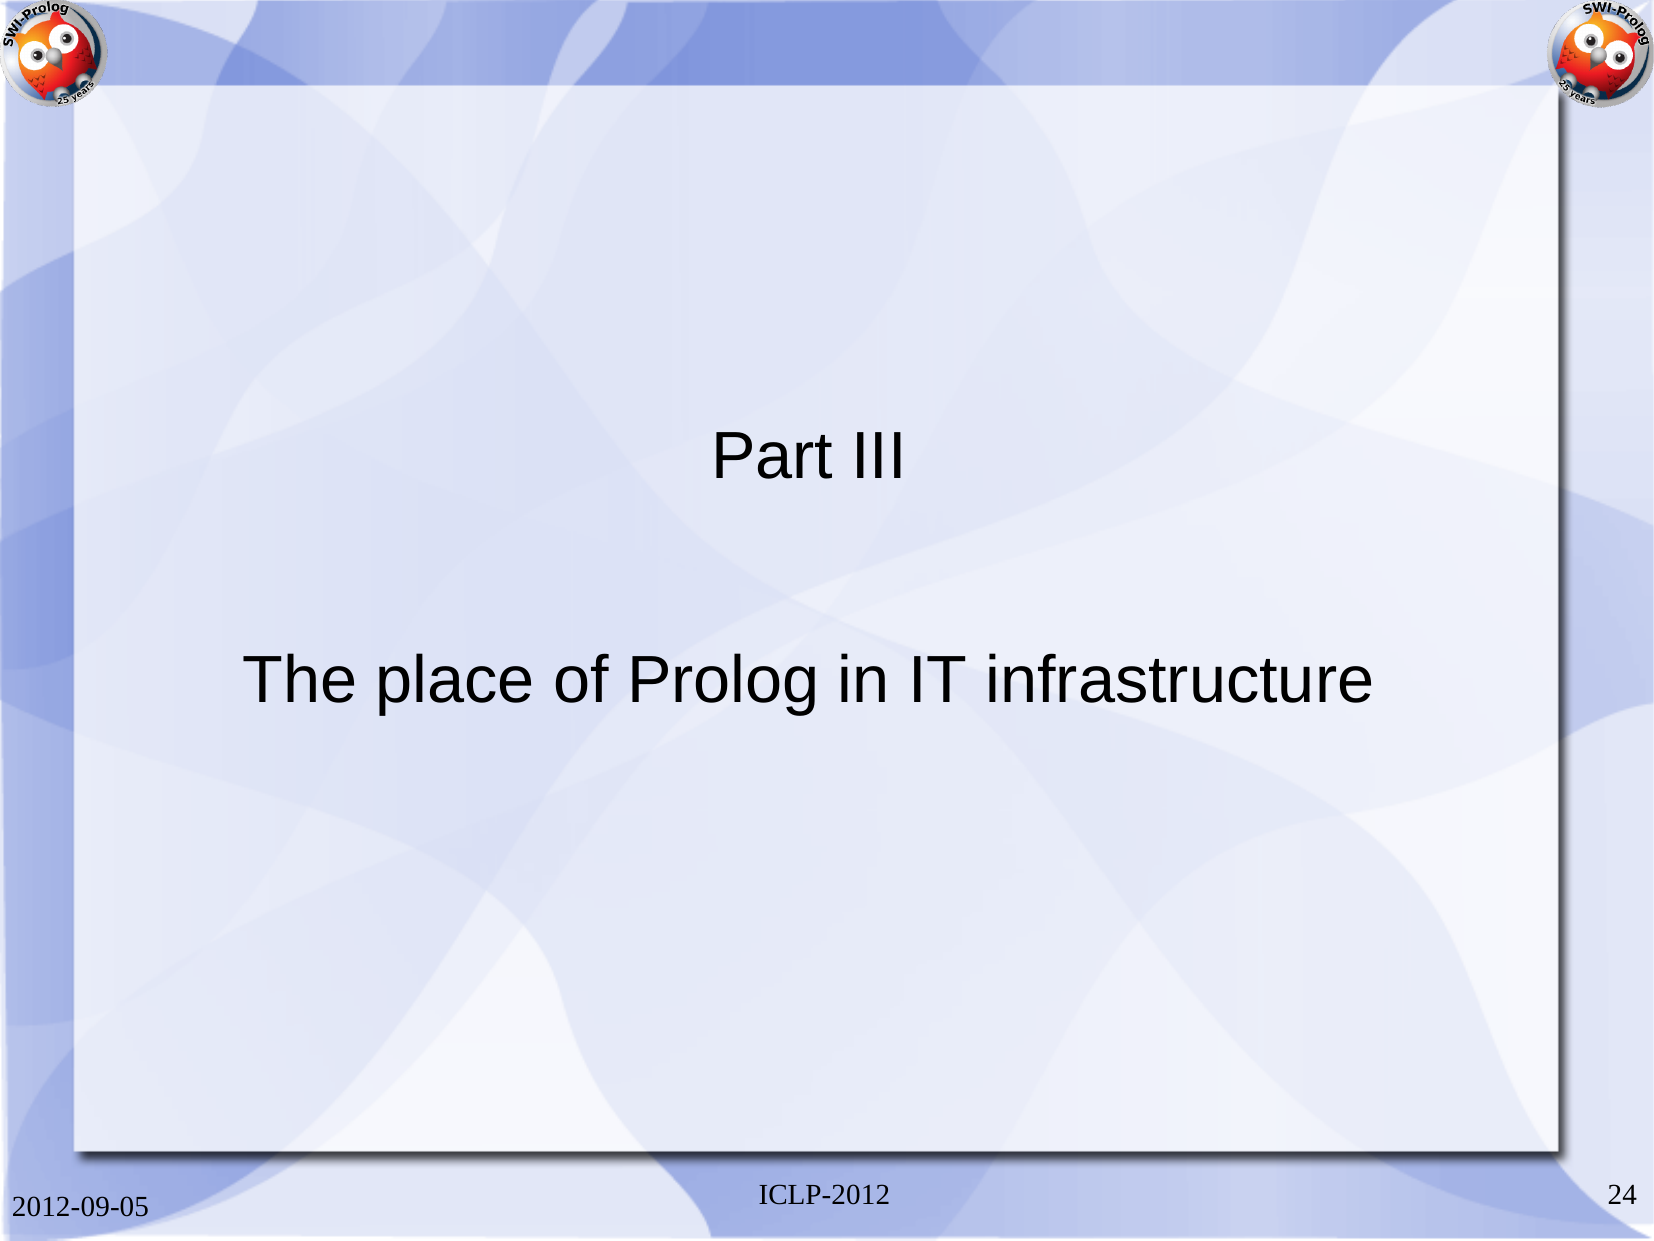

# Part III
The place of Prolog in IT infrastructure
ICLP-2012
24
2012-09-05